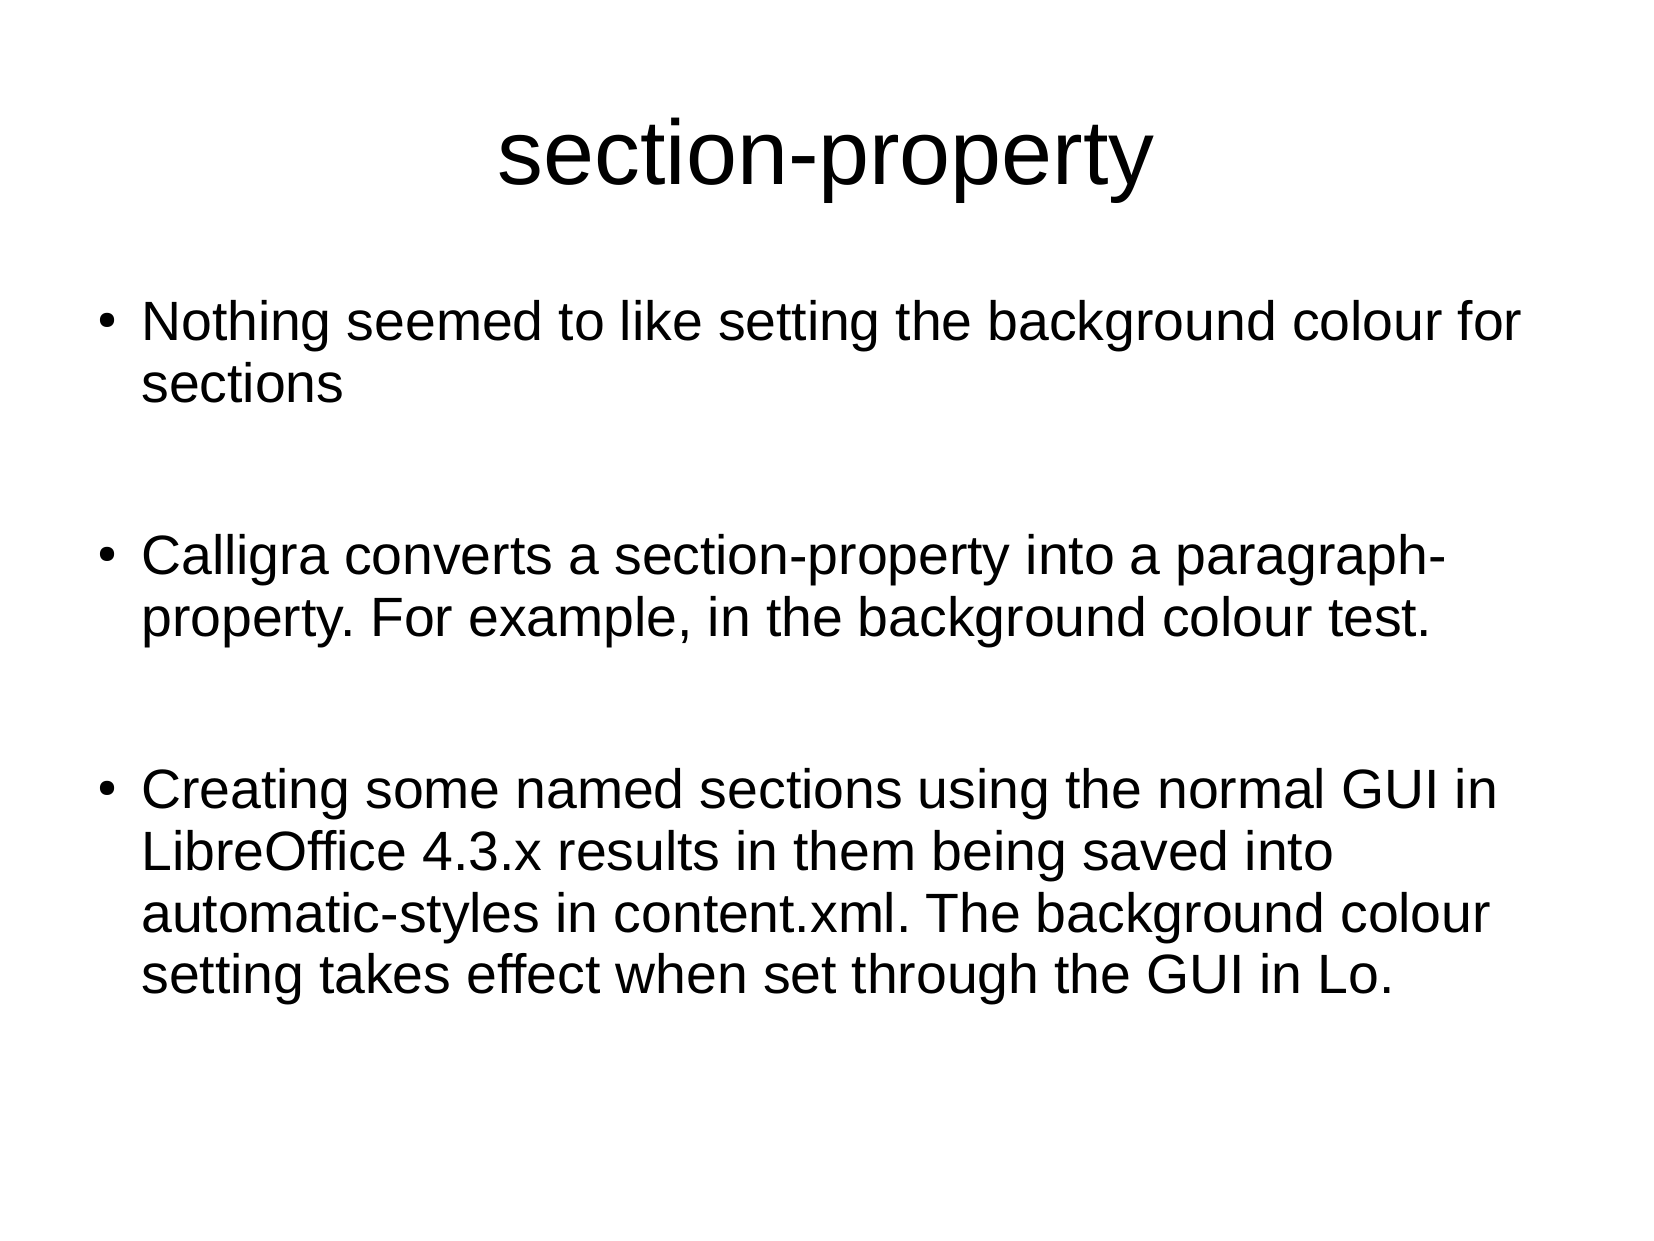

# section-property
Nothing seemed to like setting the background colour for sections
Calligra converts a section-property into a paragraph-property. For example, in the background colour test.
Creating some named sections using the normal GUI in LibreOffice 4.3.x results in them being saved into automatic-styles in content.xml. The background colour setting takes effect when set through the GUI in Lo.